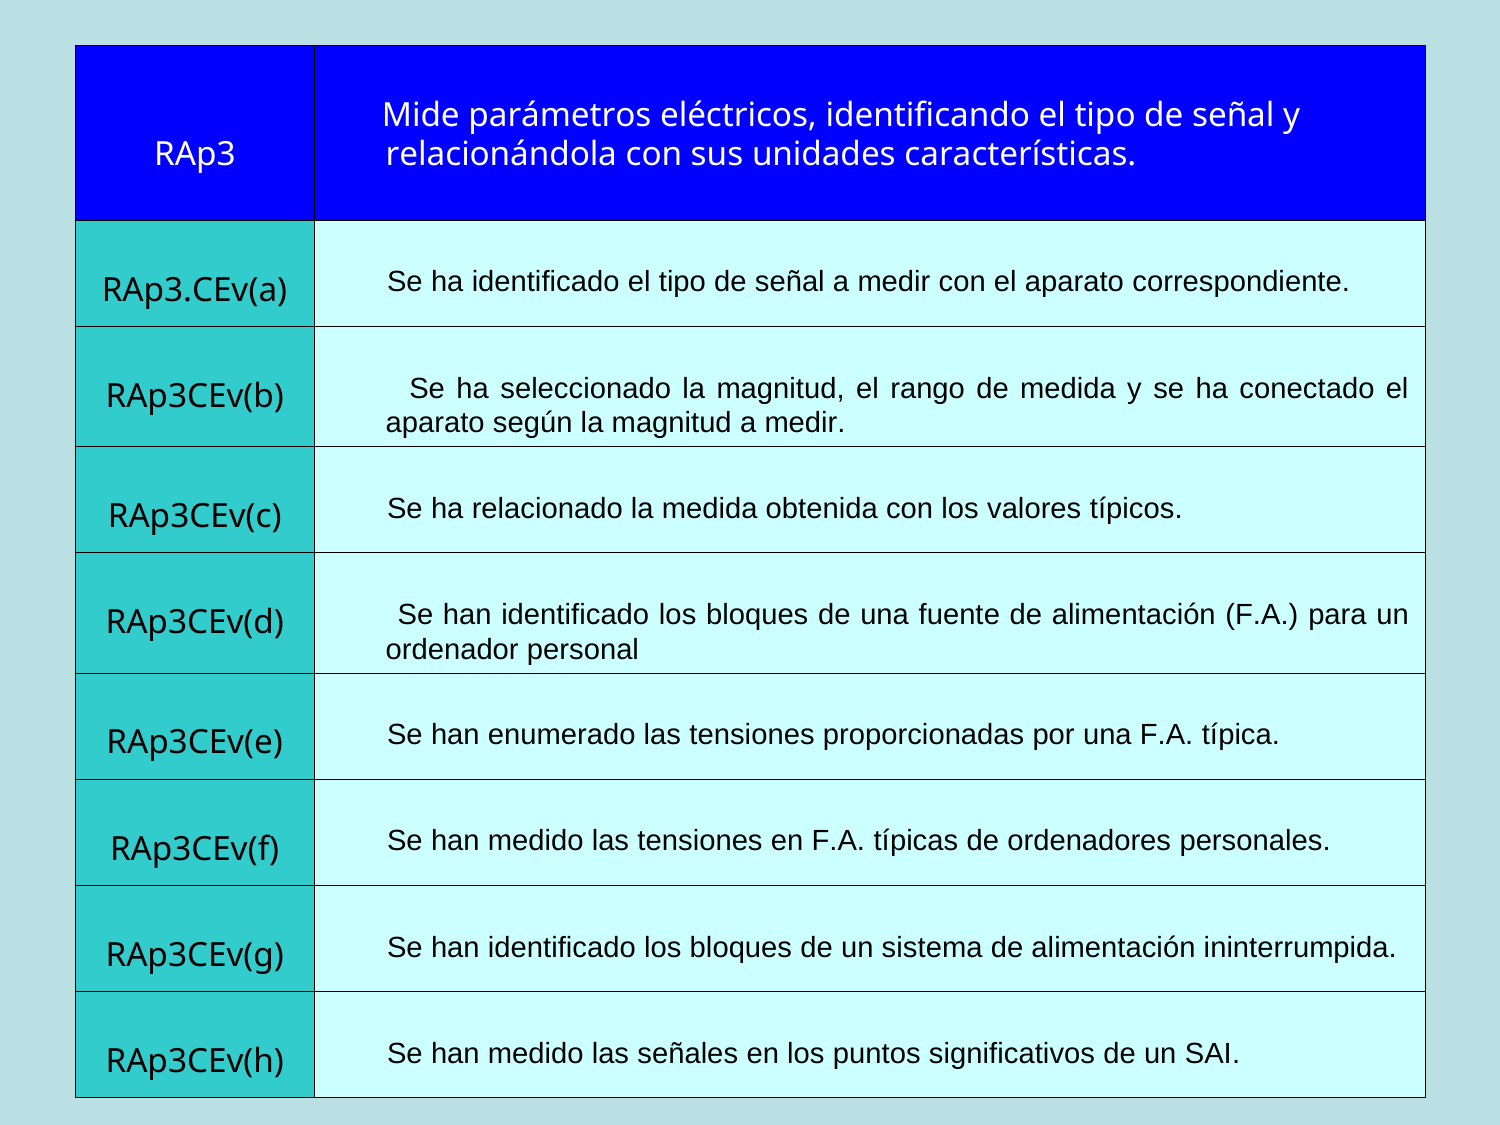

| RAp3 | Mide parámetros eléctricos, identificando el tipo de señal y relacionándola con sus unidades características. |
| --- | --- |
| RAp3.CEv(a) | Se ha identificado el tipo de señal a medir con el aparato correspondiente. |
| RAp3CEv(b) | Se ha seleccionado la magnitud, el rango de medida y se ha conectado el aparato según la magnitud a medir. |
| RAp3CEv(c) | Se ha relacionado la medida obtenida con los valores típicos. |
| RAp3CEv(d) | Se han identificado los bloques de una fuente de alimentación (F.A.) para un ordenador personal |
| RAp3CEv(e) | Se han enumerado las tensiones proporcionadas por una F.A. típica. |
| RAp3CEv(f) | Se han medido las tensiones en F.A. típicas de ordenadores personales. |
| RAp3CEv(g) | Se han identificado los bloques de un sistema de alimentación ininterrumpida. |
| RAp3CEv(h) | Se han medido las señales en los puntos significativos de un SAI. |